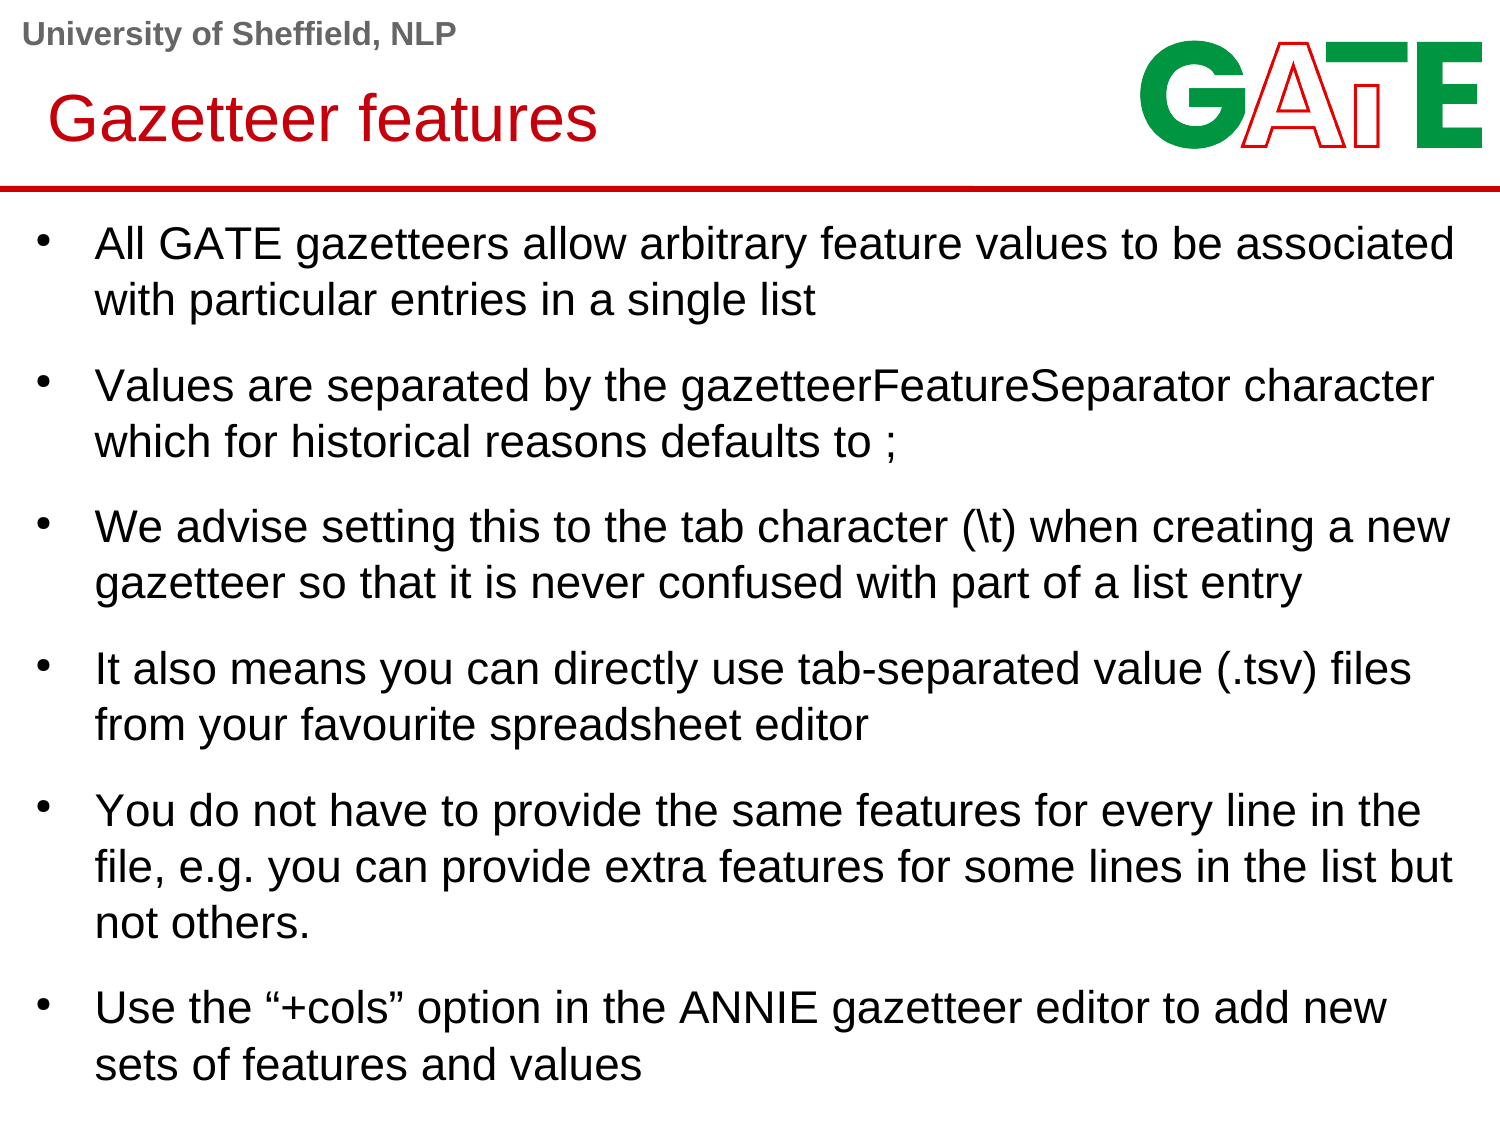

# Gazetteer features
All GATE gazetteers allow arbitrary feature values to be associated with particular entries in a single list
Values are separated by the gazetteerFeatureSeparator character which for historical reasons defaults to ;
We advise setting this to the tab character (\t) when creating a new gazetteer so that it is never confused with part of a list entry
It also means you can directly use tab-separated value (.tsv) files from your favourite spreadsheet editor
You do not have to provide the same features for every line in the ﬁle, e.g. you can provide extra features for some lines in the list but not others.
Use the “+cols” option in the ANNIE gazetteer editor to add new sets of features and values